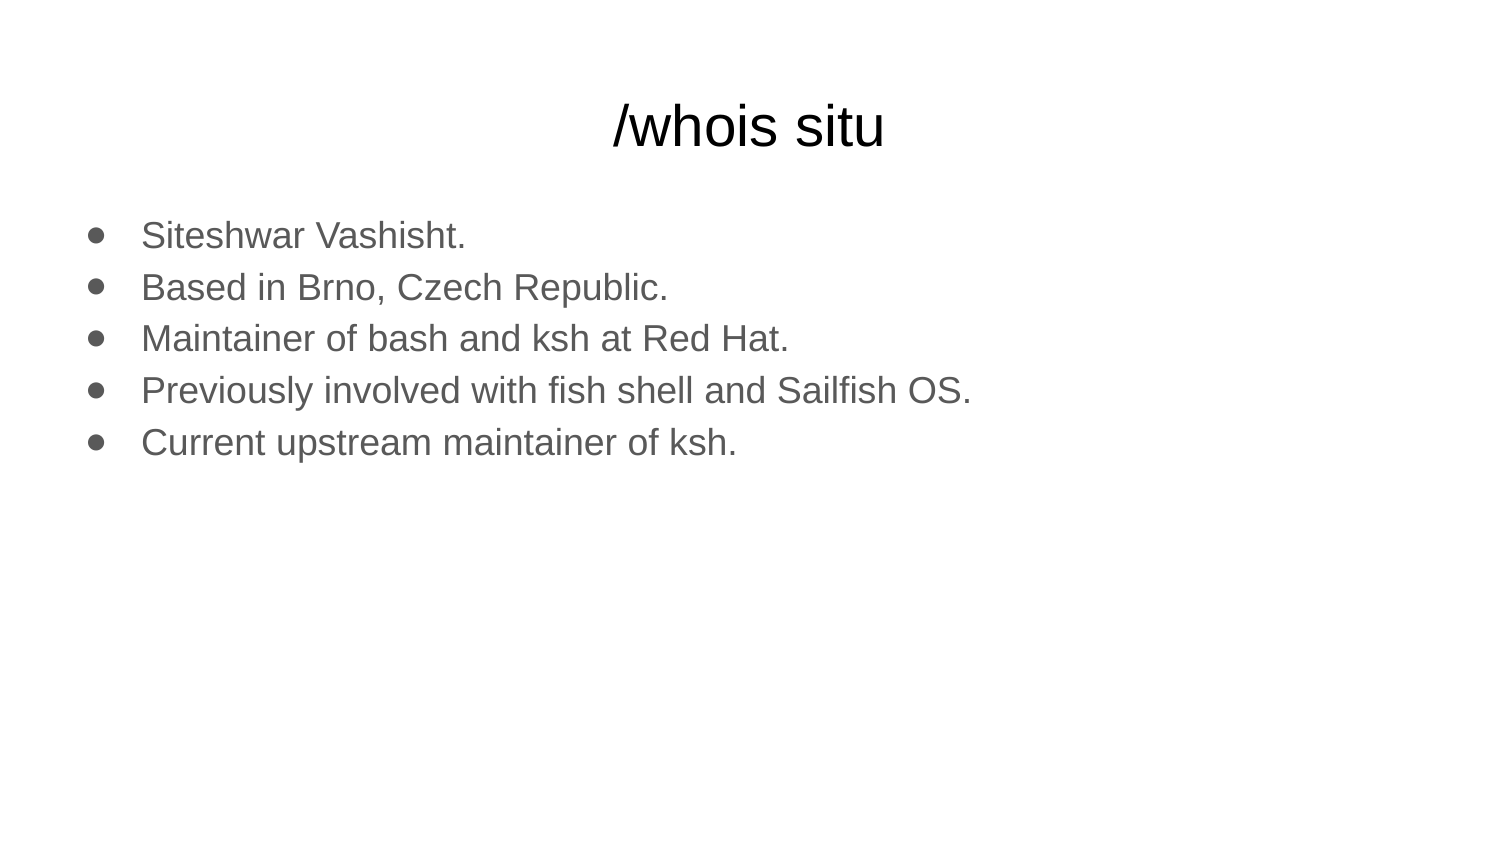

# /whois situ
Siteshwar Vashisht.
Based in Brno, Czech Republic.
Maintainer of bash and ksh at Red Hat.
Previously involved with fish shell and Sailfish OS.
Current upstream maintainer of ksh.